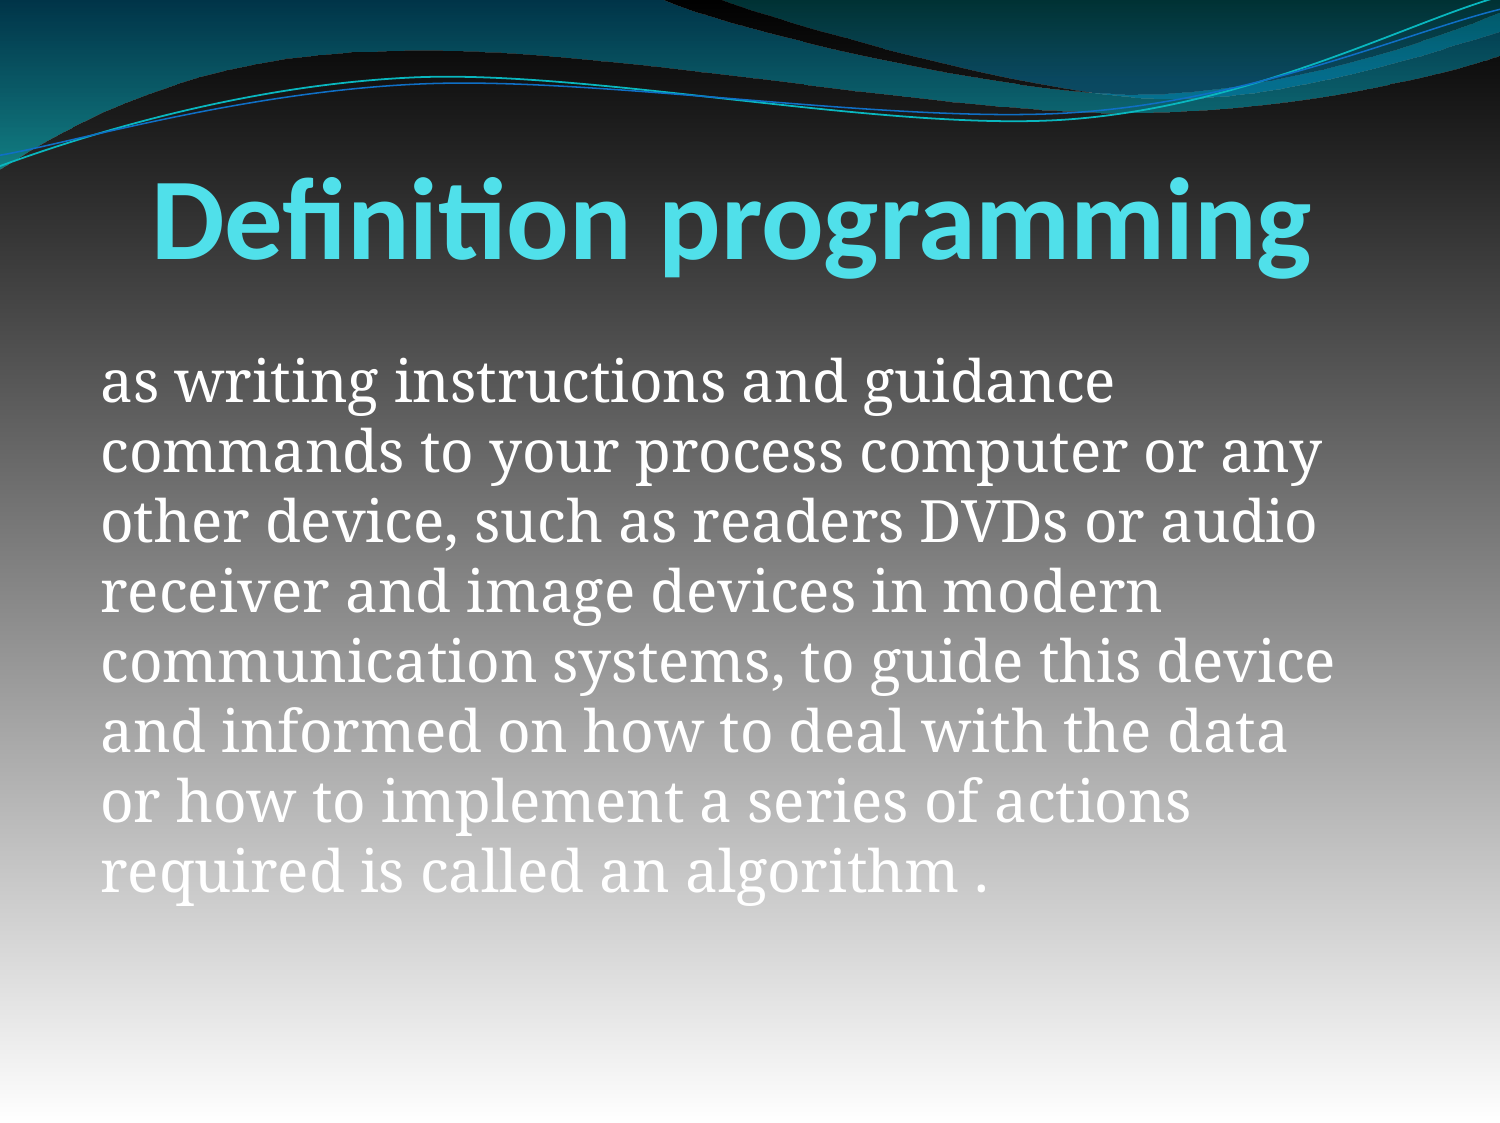

# Definition programming
as writing instructions and guidance commands to your process computer or any other device, such as readers DVDs or audio receiver and image devices in modern communication systems, to guide this device and informed on how to deal with the data or how to implement a series of actions required is called an algorithm .